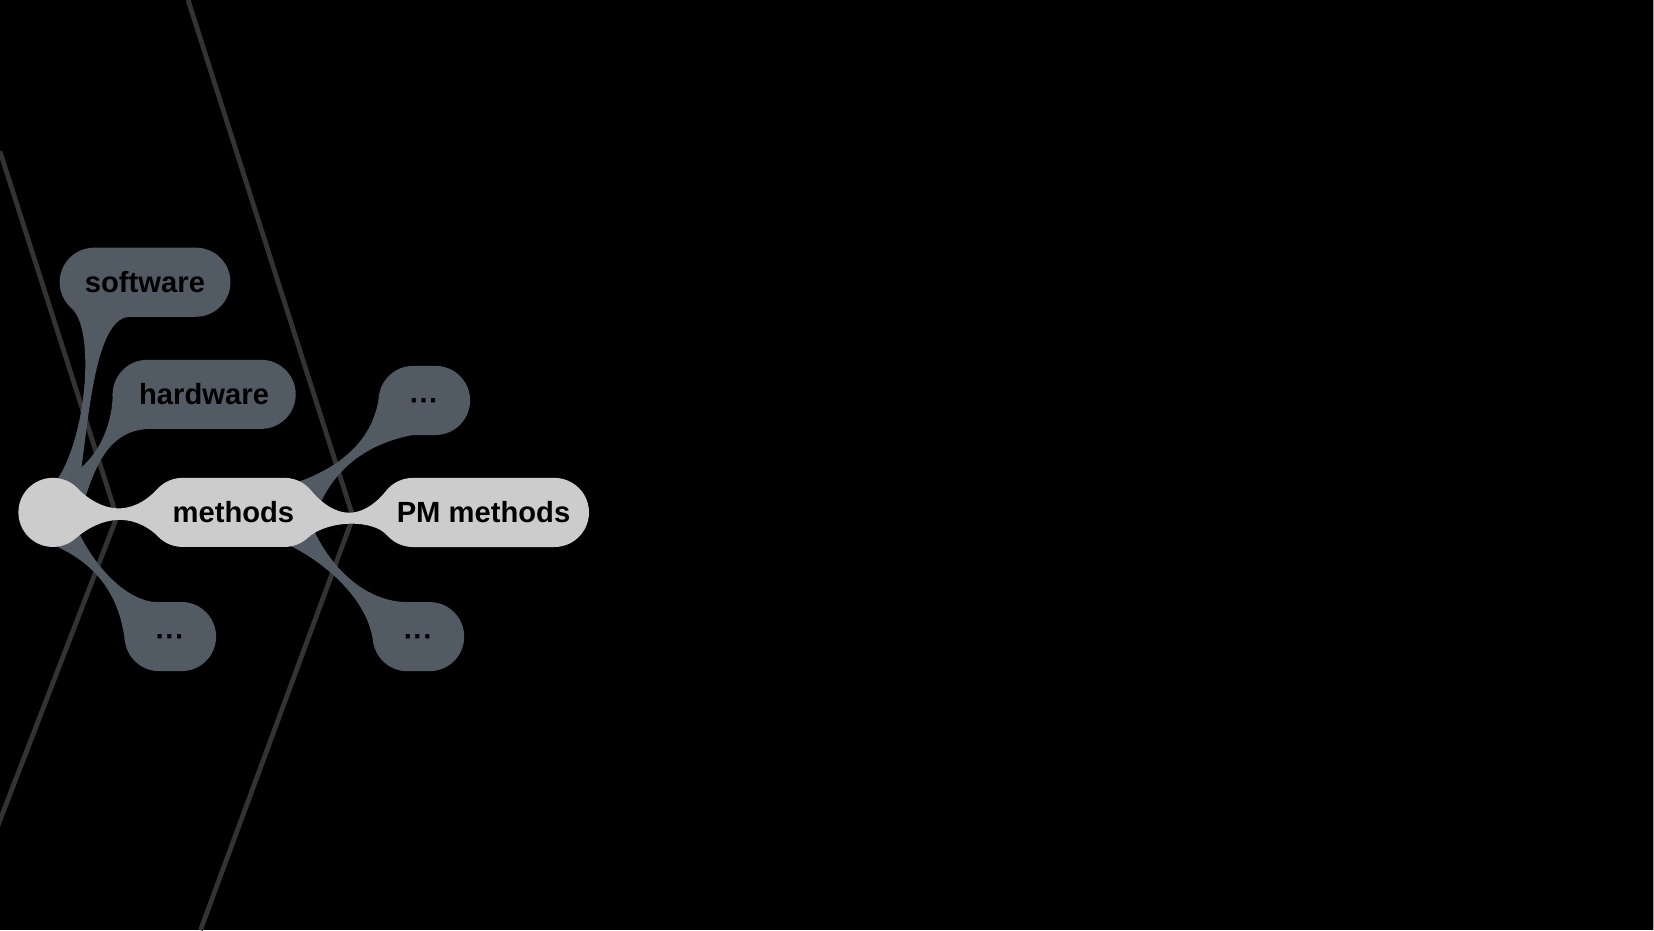

software
hardware
···
methods
PM methods
···
···